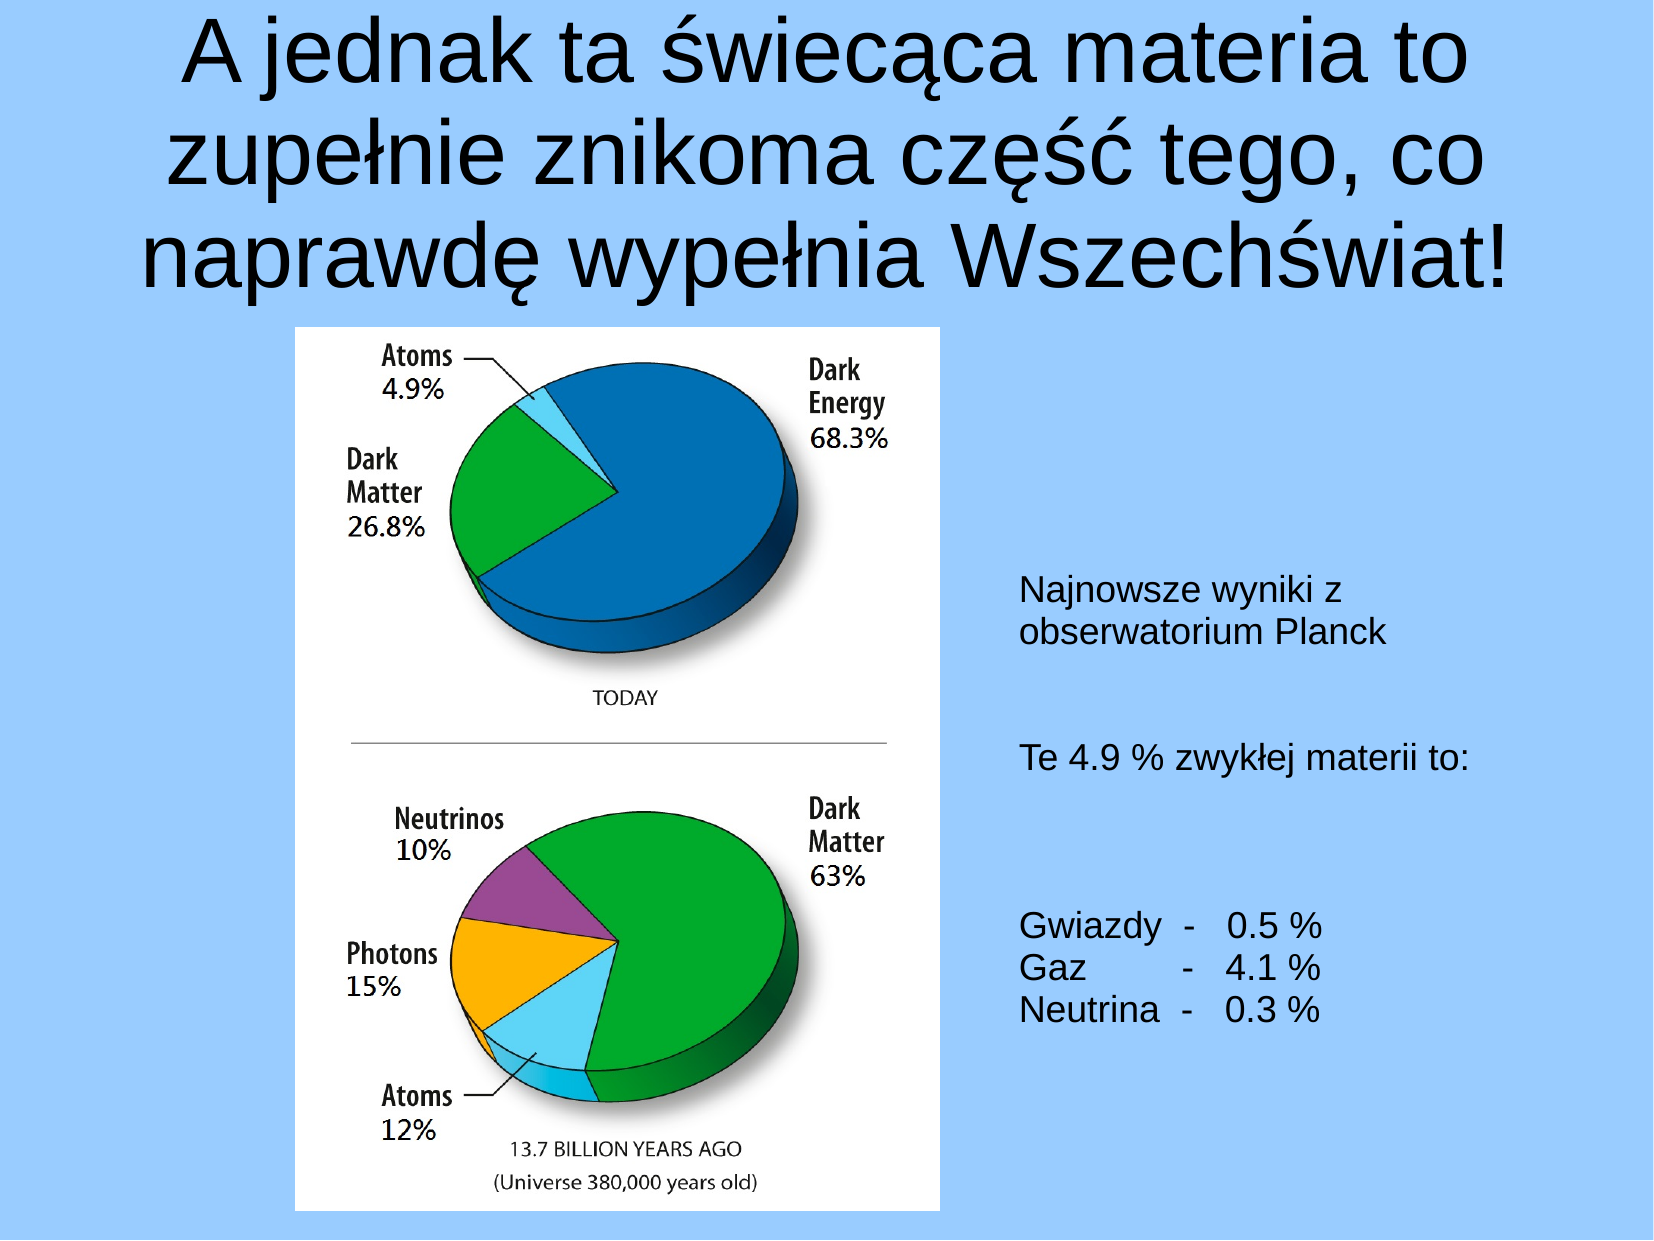

# A jednak ta świecąca materia to zupełnie znikoma część tego, co naprawdę wypełnia Wszechświat!
Najnowsze wyniki z obserwatorium Planck
Te 4.9 % zwykłej materii to:
Gwiazdy - 0.5 %
Gaz - 4.1 %
Neutrina - 0.3 %